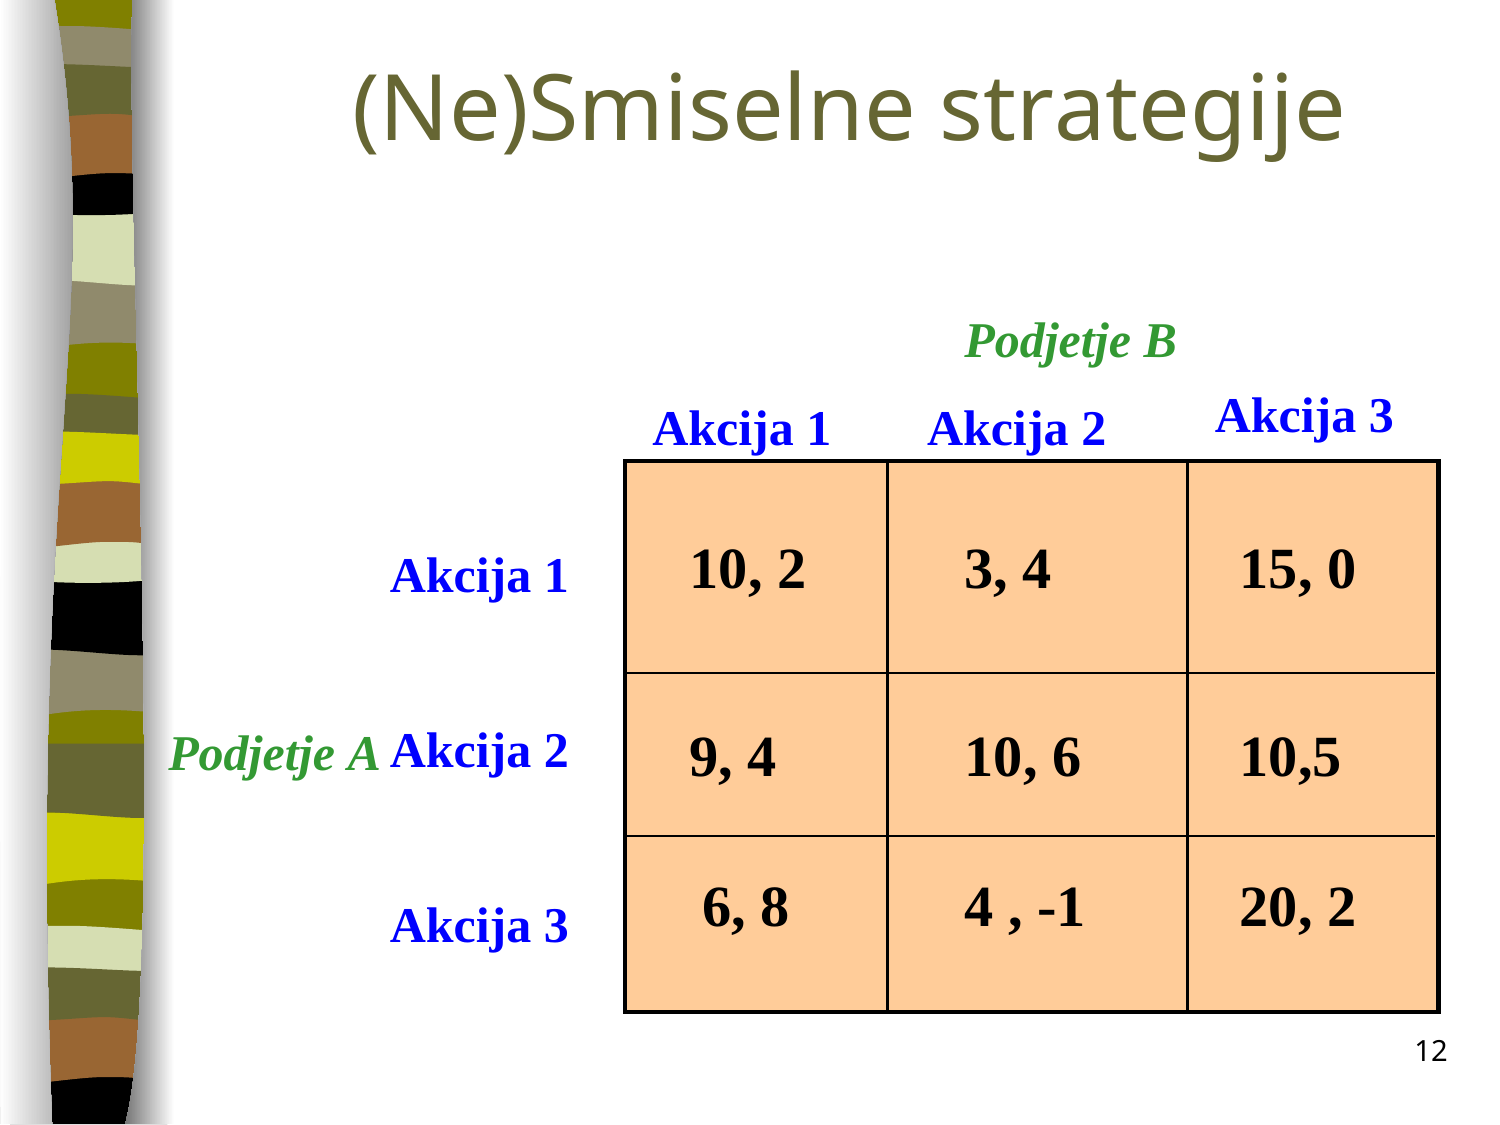

# (Ne)Smiselne strategije
Podjetje B
Akcija 3
Akcija 1
Akcija 2
10, 2
3, 4
15, 0
Akcija 1
Akcija 2
9, 4
10, 6
10,5
Podjetje A
6, 8
4 , -1
20, 2
Akcija 3